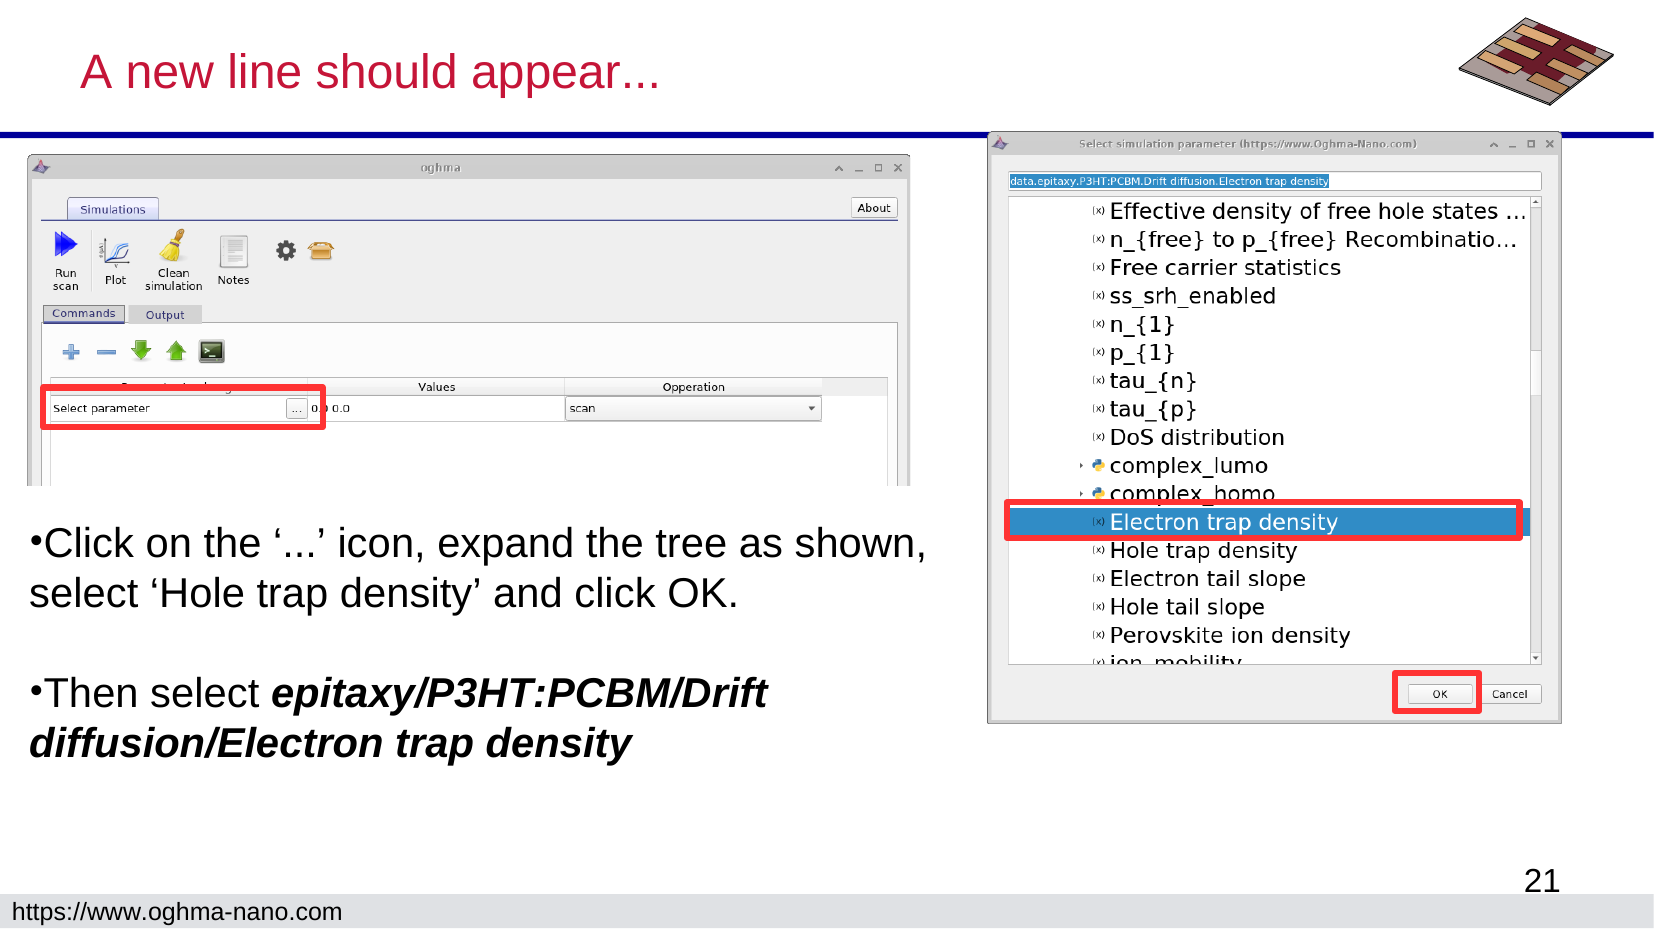

# A new line should appear...
Click on the ‘...’ icon, expand the tree as shown, select ‘Hole trap density’ and click OK.
Then select epitaxy/P3HT:PCBM/Drift diffusion/Electron trap density